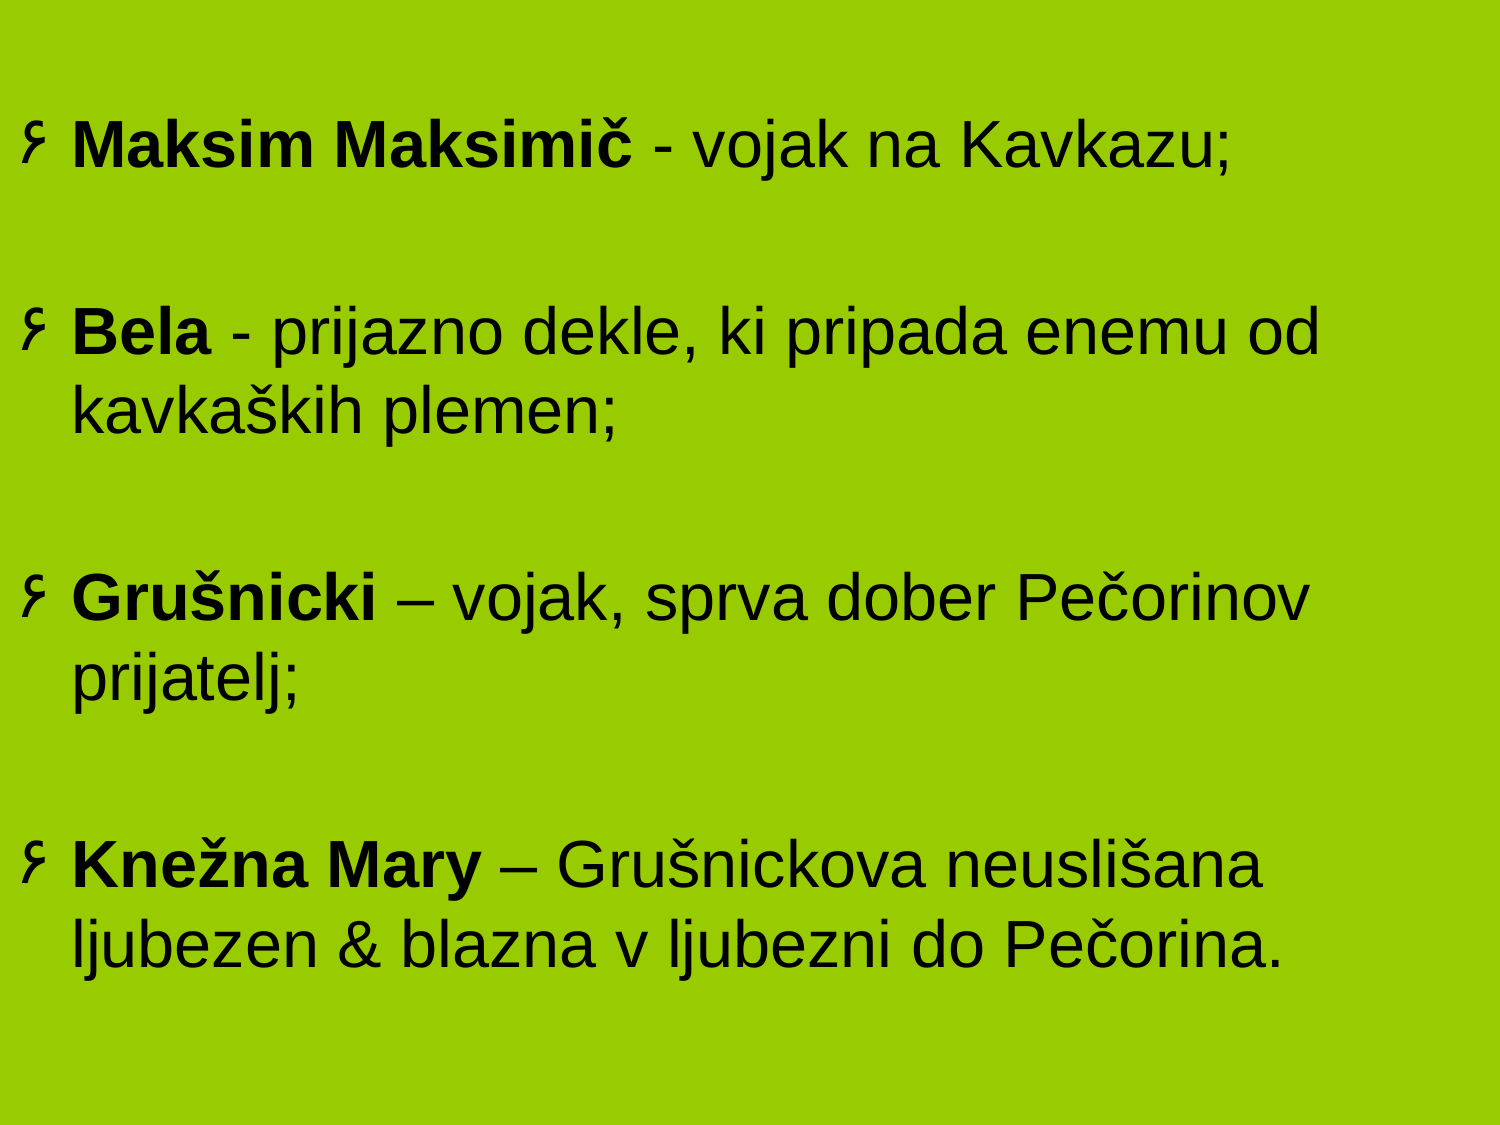

# Maksim Maksimič - vojak na Kavkazu;
Bela - prijazno dekle, ki pripada enemu od kavkaških plemen;
Grušnicki – vojak, sprva dober Pečorinov prijatelj;
Knežna Mary – Grušnickova neuslišana ljubezen & blazna v ljubezni do Pečorina.